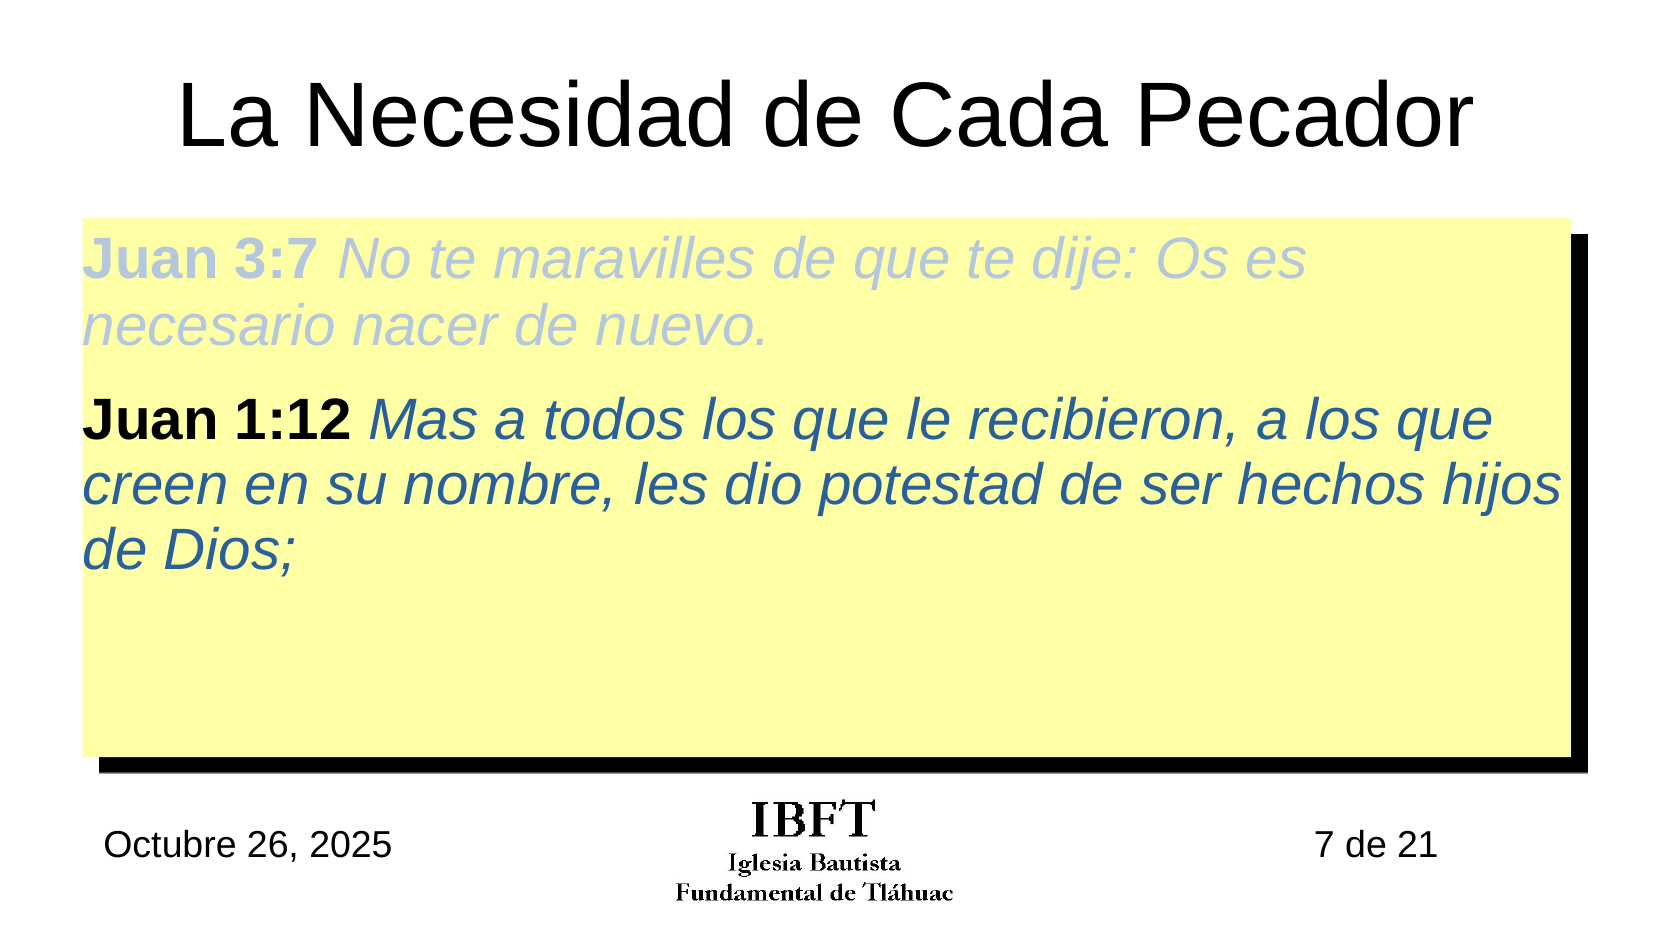

# La Necesidad de Cada Pecador
Juan 3:7 No te maravilles de que te dije: Os es necesario nacer de nuevo.
Juan 1:12 Mas a todos los que le recibieron, a los que creen en su nombre, les dio potestad de ser hechos hijos de Dios;
Octubre 26, 2025
 de 21